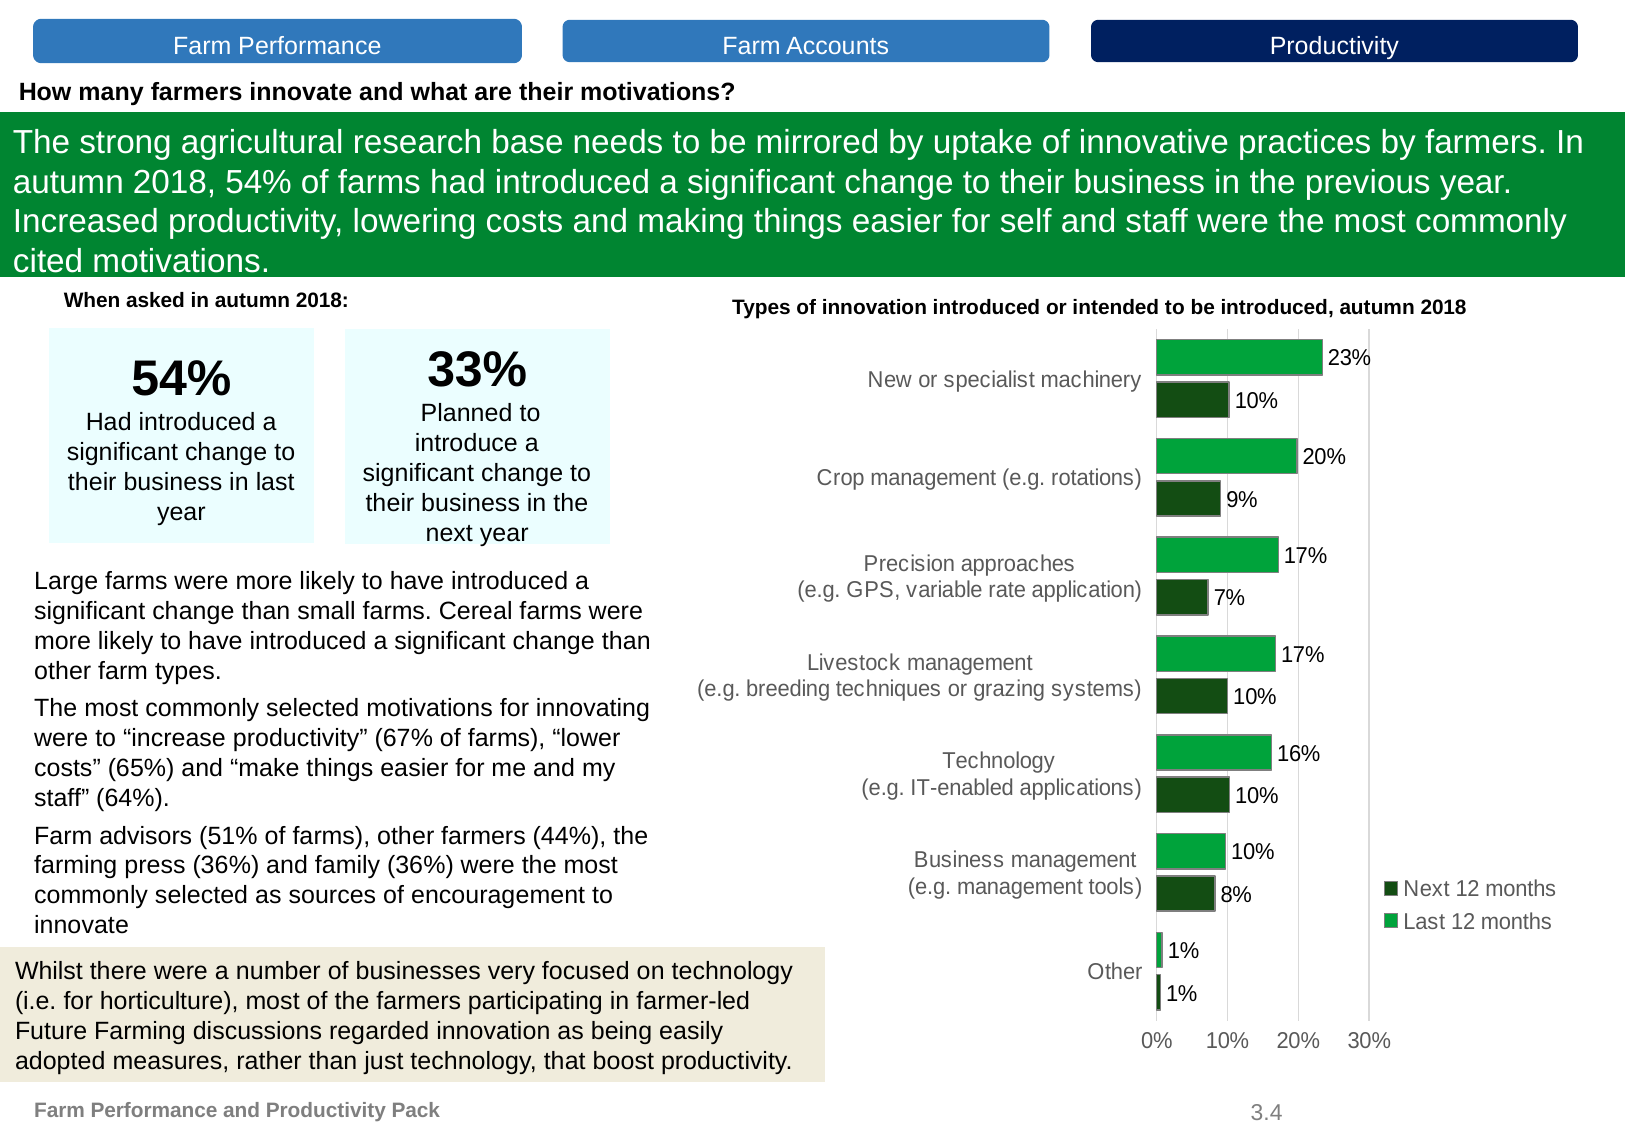

Farm Performance
Farm Accounts
Productivity
# Slide 4.4 – How many farmers innovate and what are their motivations?
How many farmers innovate and what are their motivations?
The strong agricultural research base needs to be mirrored by uptake of innovative practices by farmers. In autumn 2018, 54% of farms had introduced a significant change to their business in the previous year. Increased productivity, lowering costs and making things easier for self and staff were the most commonly cited motivations.
When asked in autumn 2018:
Types of innovation introduced or intended to be introduced, autumn 2018
### Chart
| Category | Last 12 months | Next 12 months |
|---|---|---|
| New or specialist machinery | 0.234057237636065 | 0.102308409675782 |
| Crop management (e.g. rotations) | 0.198131566860574 | 0.0903702547508087 |
| Precision approaches
(e.g. GPS, variable rate application) | 0.171859634538288 | 0.0727586062698386 |
| Livestock management
(e.g. breeding techniques or grazing systems) | 0.1677717781967 | 0.0998723435372726 |
| Technology
(e.g. IT-enabled applications) | 0.162116313813579 | 0.10299989525312 |
| Business management
(e.g. management tools) | 0.0973491813419472 | 0.0822260332008871 |
| Other | 0.00777130334942472 | 0.00523236715971104 |54%
Had introduced a significant change to their business in last year
33%
 Planned to introduce a significant change to their business in the next year
Large farms were more likely to have introduced a significant change than small farms. Cereal farms were more likely to have introduced a significant change than other farm types.
The most commonly selected motivations for innovating were to “increase productivity” (67% of farms), “lower costs” (65%) and “make things easier for me and my staff” (64%).
Farm advisors (51% of farms), other farmers (44%), the farming press (36%) and family (36%) were the most commonly selected as sources of encouragement to innovate
Whilst there were a number of businesses very focused on technology (i.e. for horticulture), most of the farmers participating in farmer-led Future Farming discussions regarded innovation as being easily adopted measures, rather than just technology, that boost productivity.
3.4
Farm Performance and Productivity Pack